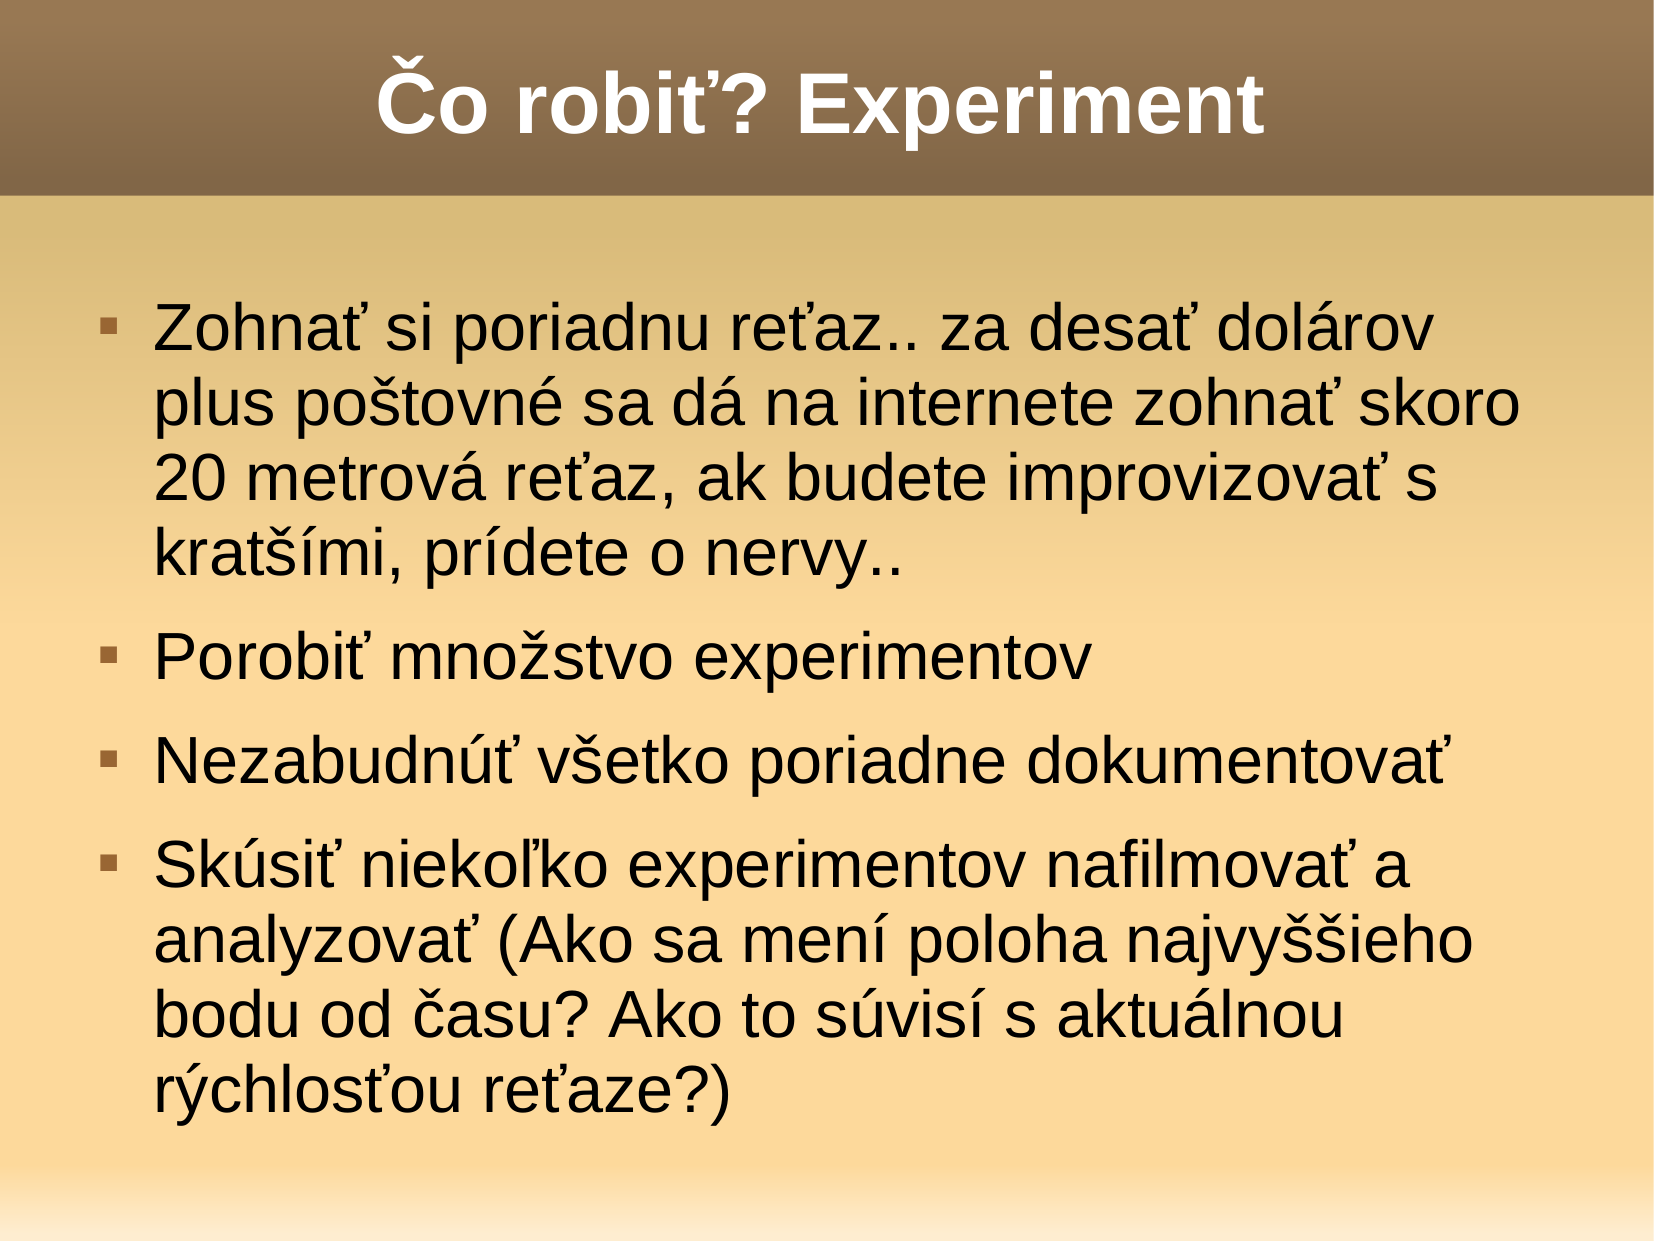

# Čo robiť? Experiment
Zohnať si poriadnu reťaz.. za desať dolárov plus poštovné sa dá na internete zohnať skoro 20 metrová reťaz, ak budete improvizovať s kratšími, prídete o nervy..
Porobiť množstvo experimentov
Nezabudnúť všetko poriadne dokumentovať
Skúsiť niekoľko experimentov nafilmovať a analyzovať (Ako sa mení poloha najvyššieho bodu od času? Ako to súvisí s aktuálnou rýchlosťou reťaze?)